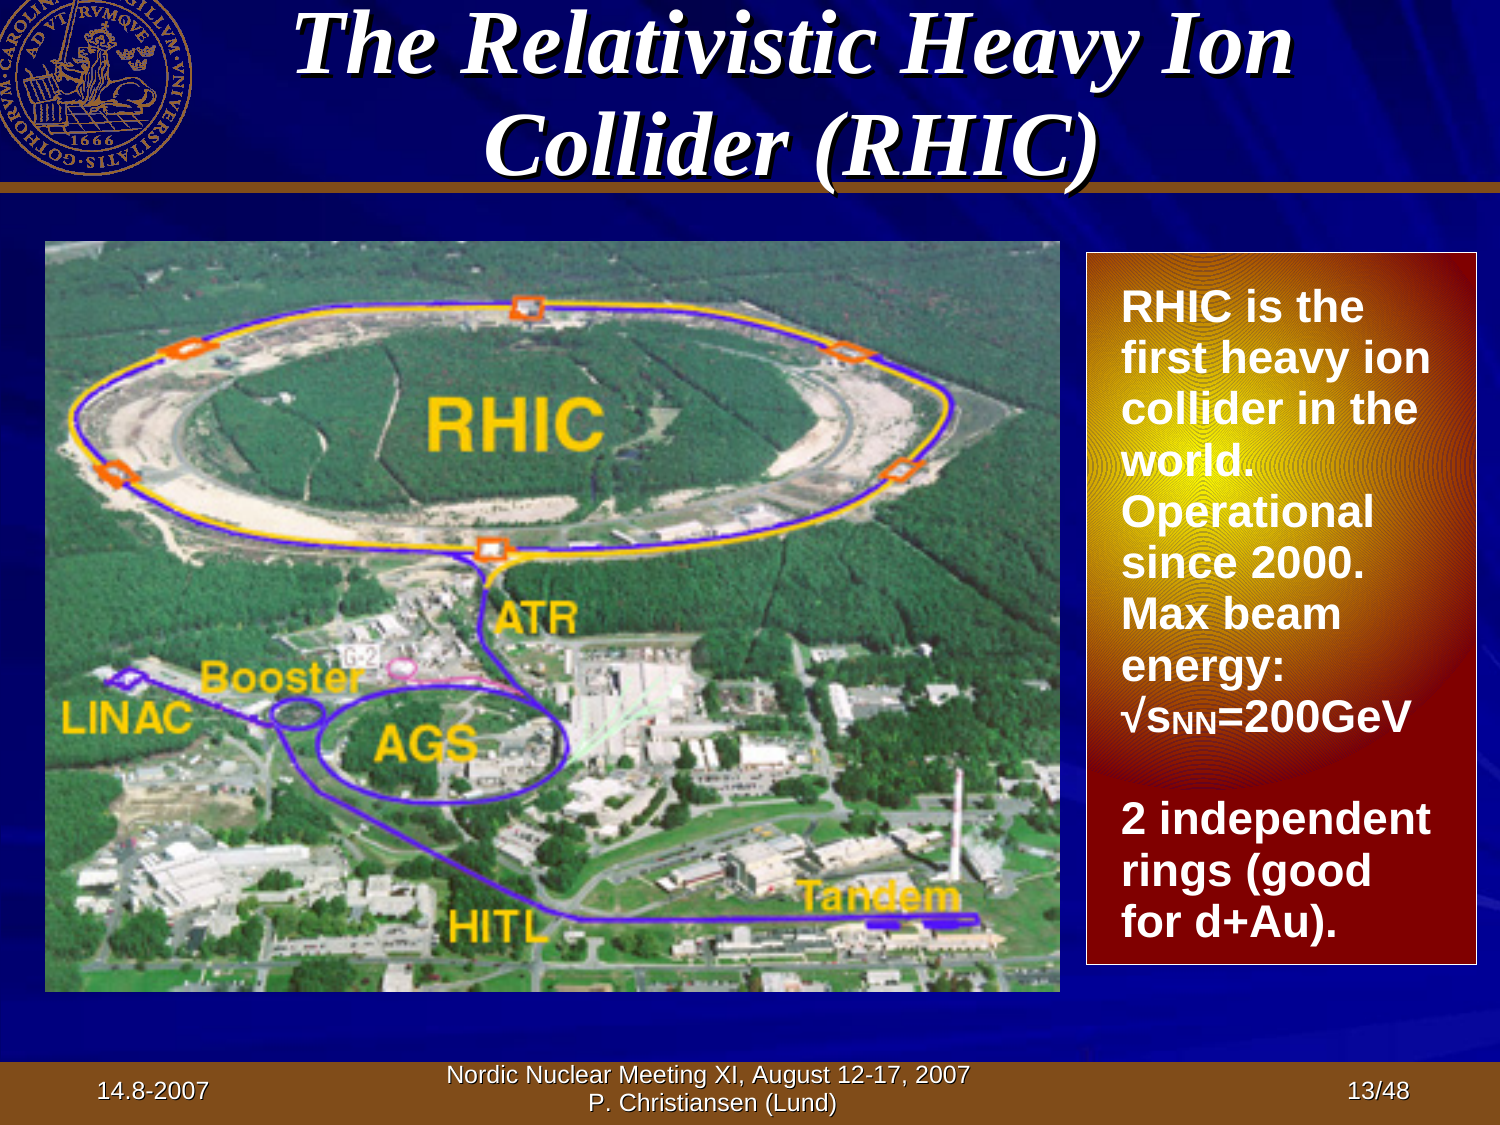

# The Relativistic Heavy Ion Collider (RHIC)
RHIC is the first heavy ion collider in the world. Operational since 2000.
Max beam energy:
√sNN=200GeV
2 independent rings (good for d+Au).
13